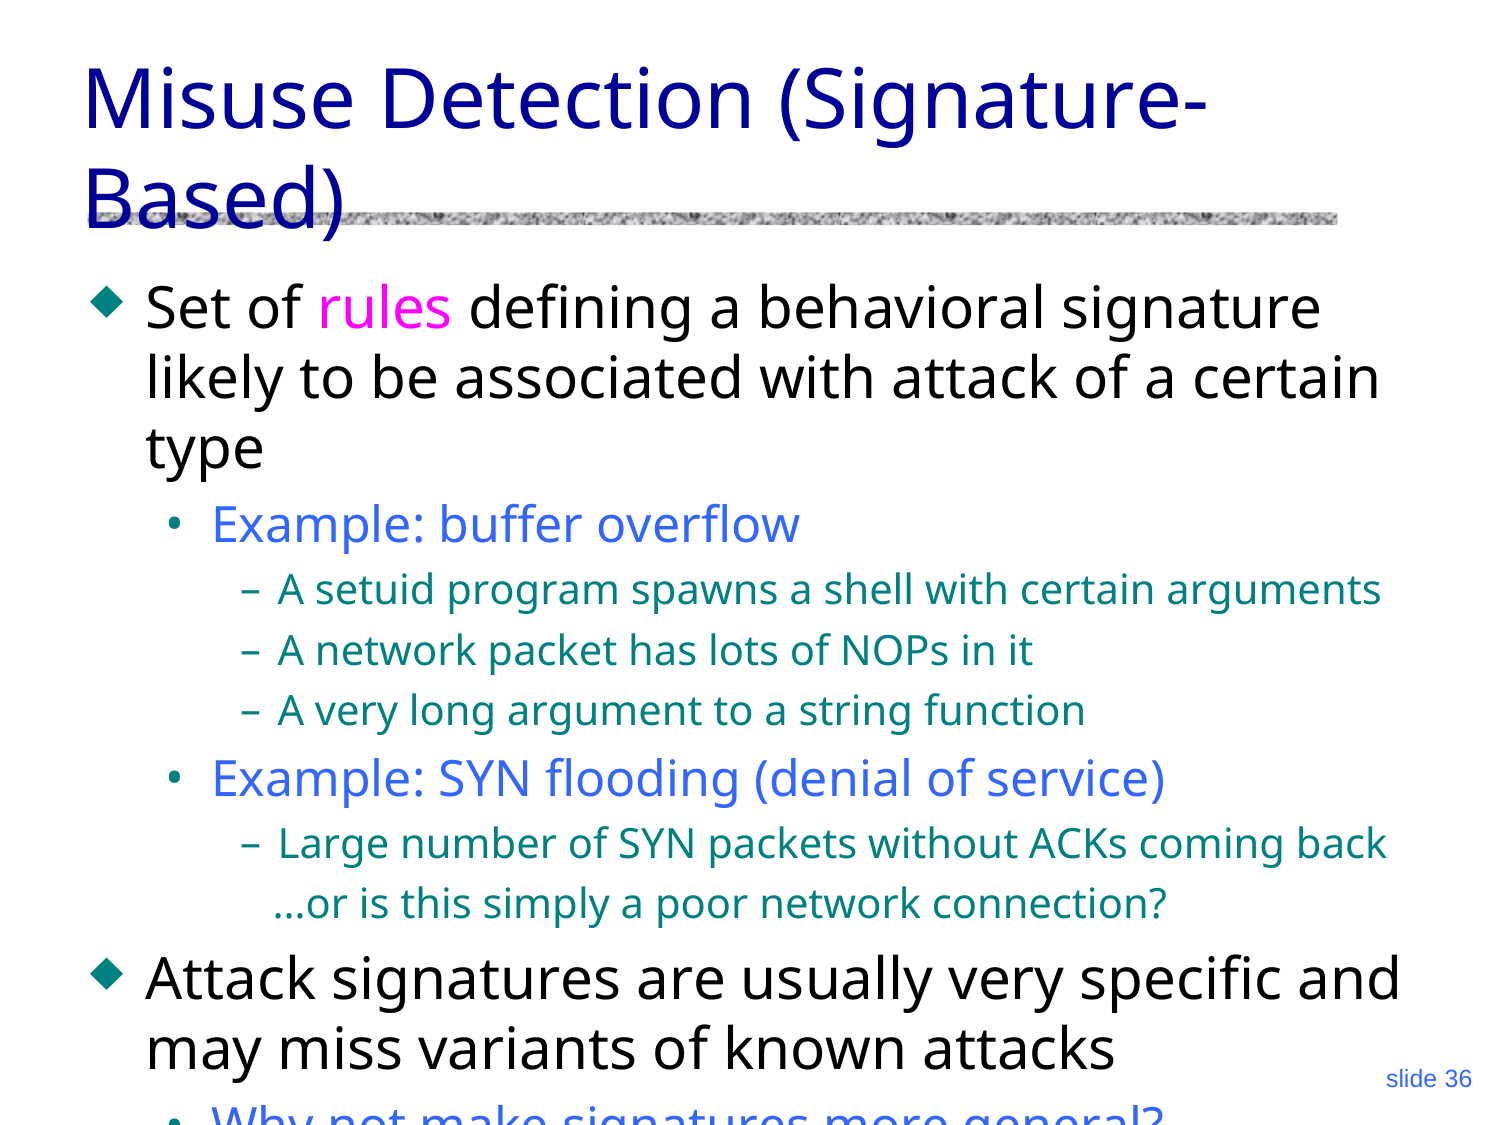

Misuse Detection (Signature-Based)
Set of rules defining a behavioral signature likely to be associated with attack of a certain type
Example: buffer overflow
A setuid program spawns a shell with certain arguments
A network packet has lots of NOPs in it
A very long argument to a string function
Example: SYN flooding (denial of service)
Large number of SYN packets without ACKs coming back
 …or is this simply a poor network connection?
Attack signatures are usually very specific and may miss variants of known attacks
Why not make signatures more general?
slide